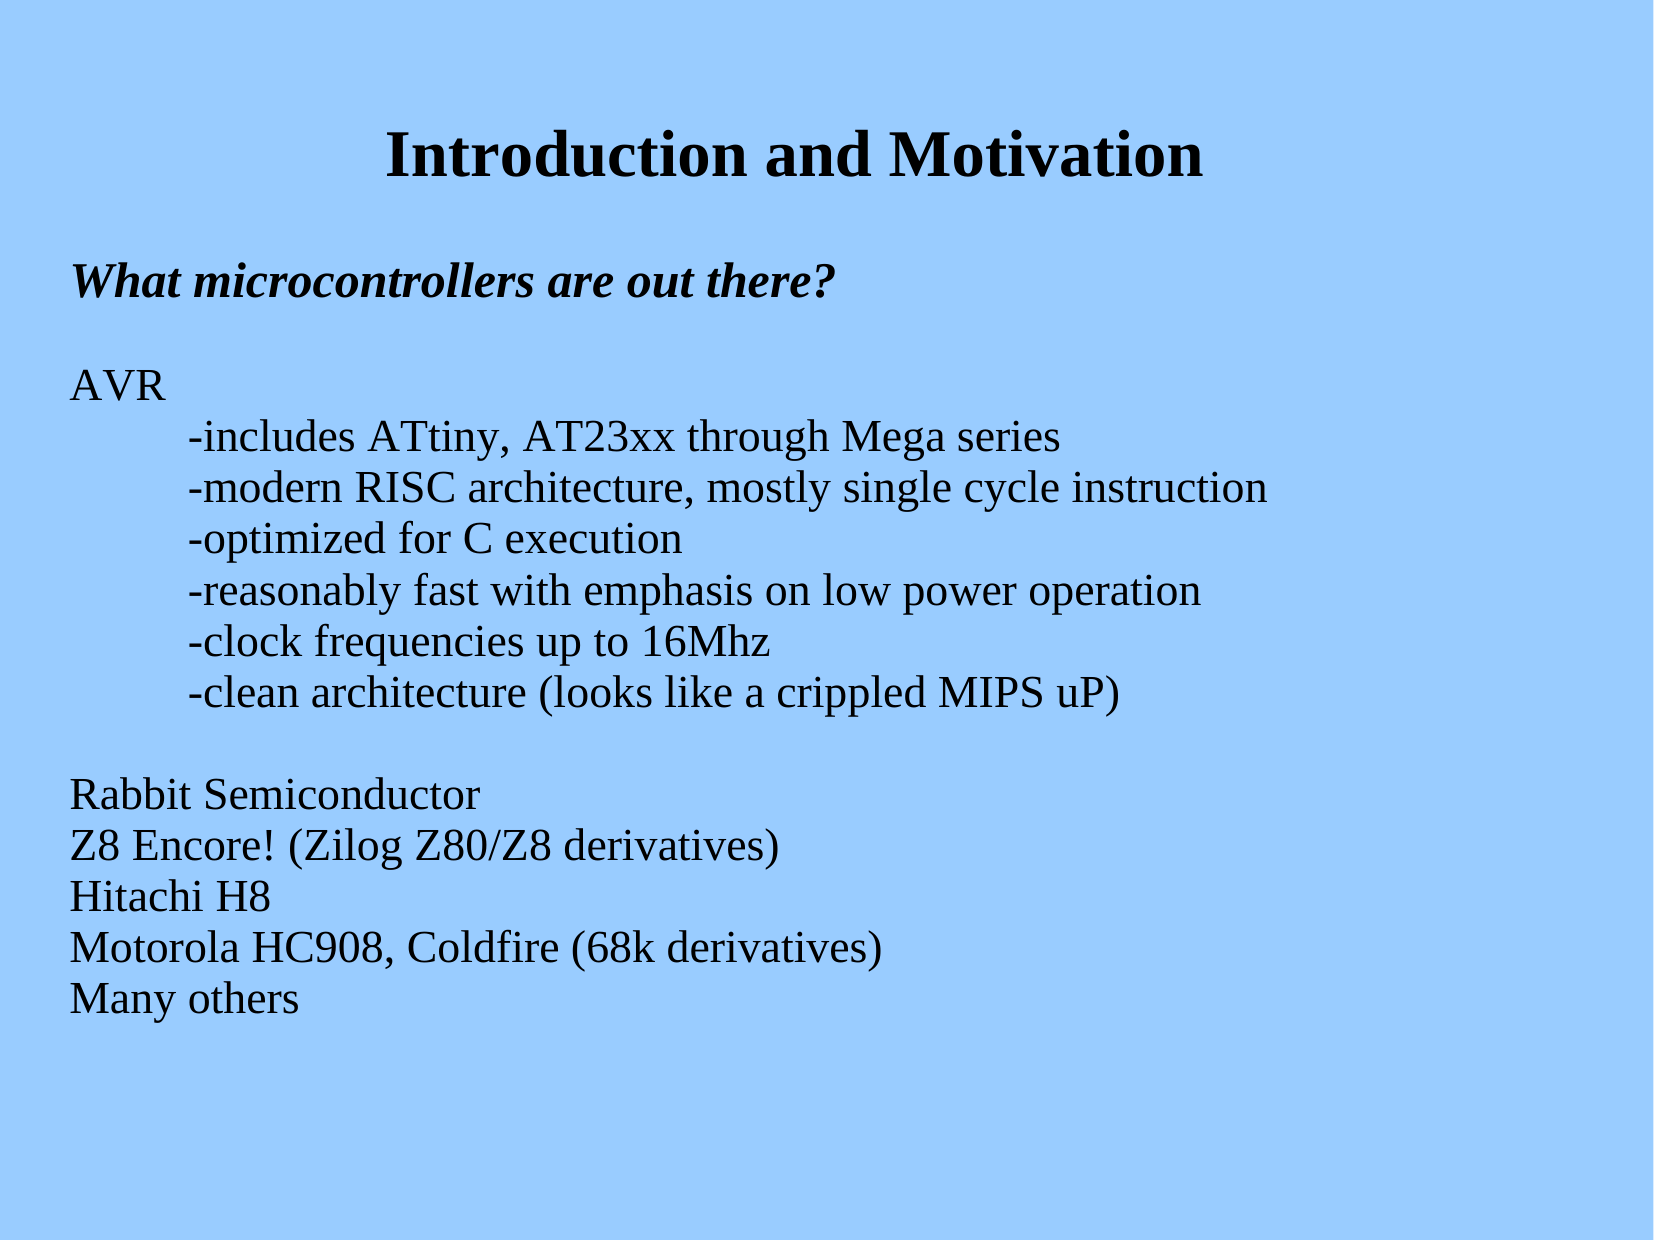

Introduction and Motivation
What microcontrollers are out there?
AVR
 	-includes ATtiny, AT23xx through Mega series
	-modern RISC architecture, mostly single cycle instruction
	-optimized for C execution
	-reasonably fast with emphasis on low power operation
	-clock frequencies up to 16Mhz
	-clean architecture (looks like a crippled MIPS uP)
Rabbit Semiconductor
Z8 Encore! (Zilog Z80/Z8 derivatives)
Hitachi H8
Motorola HC908, Coldfire (68k derivatives)
Many others